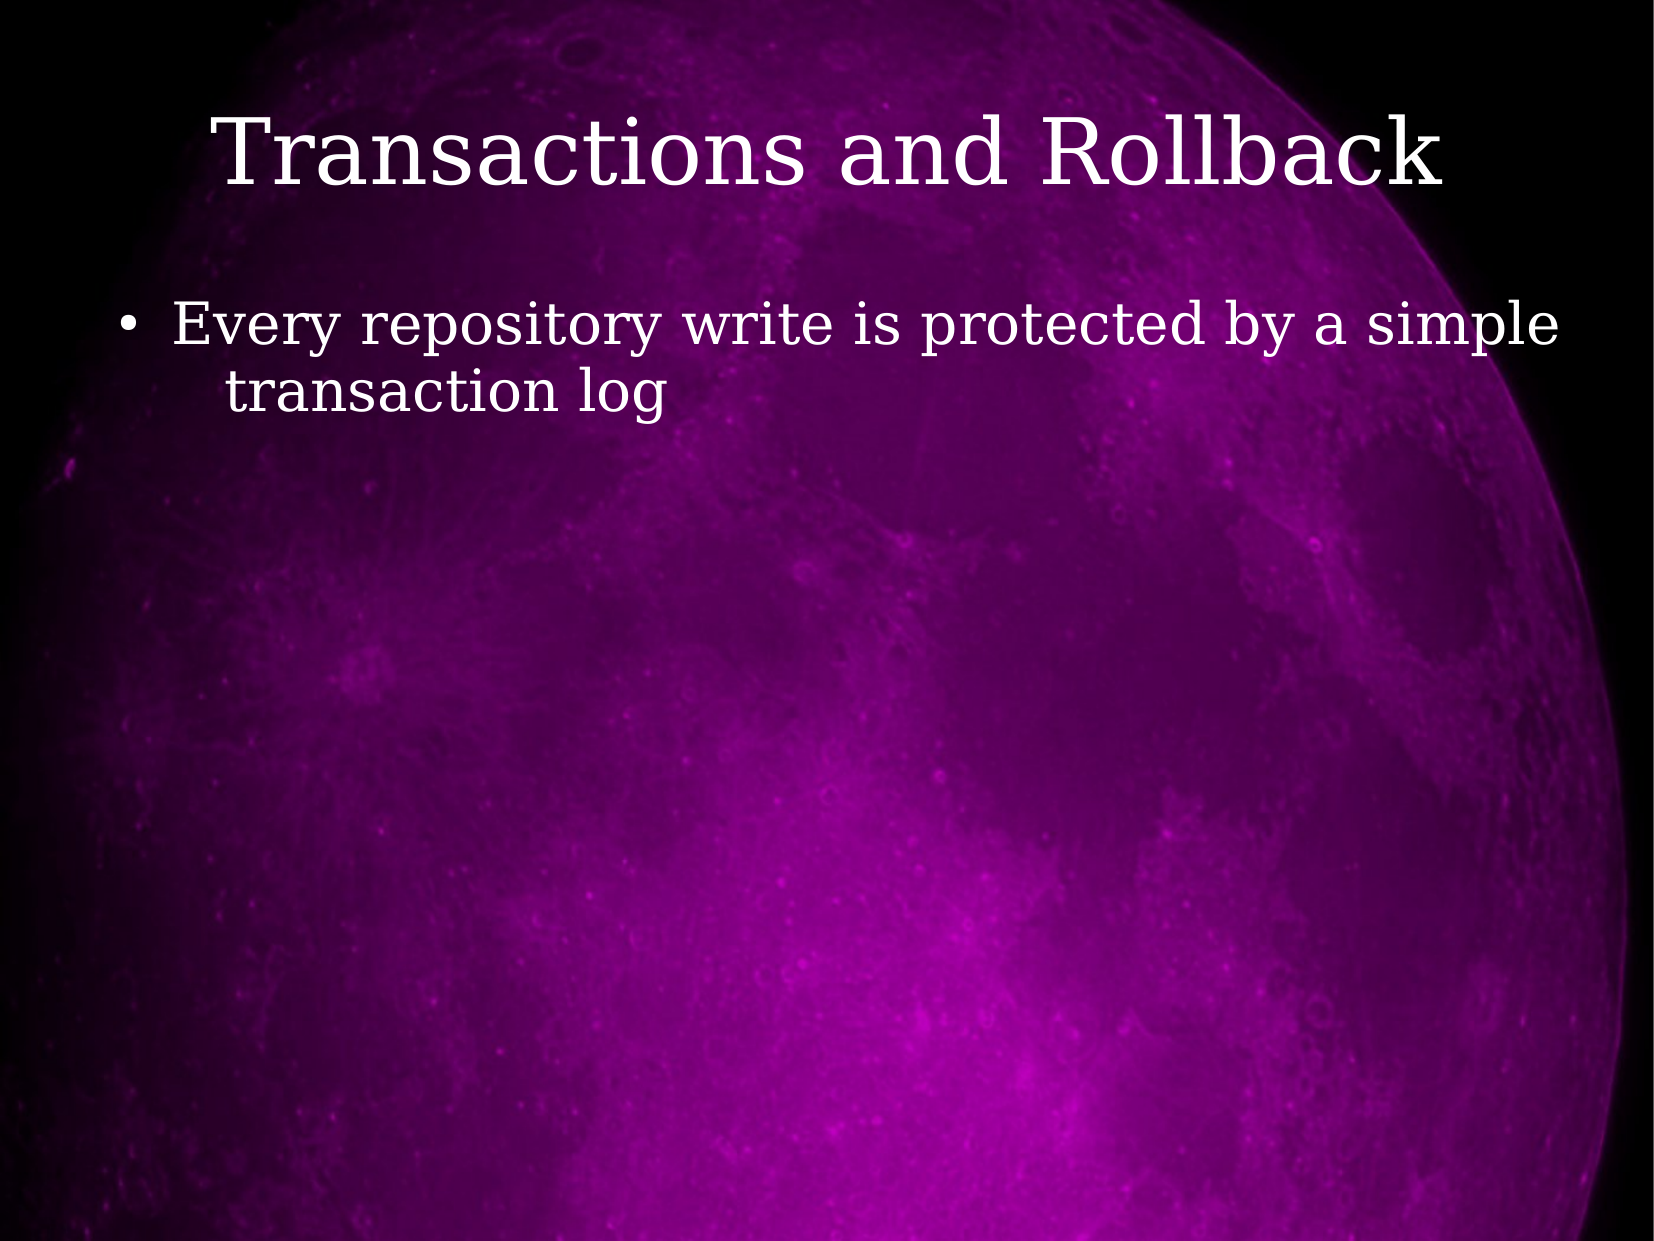

# Transactions and Rollback
Every repository write is protected by a simple transaction log